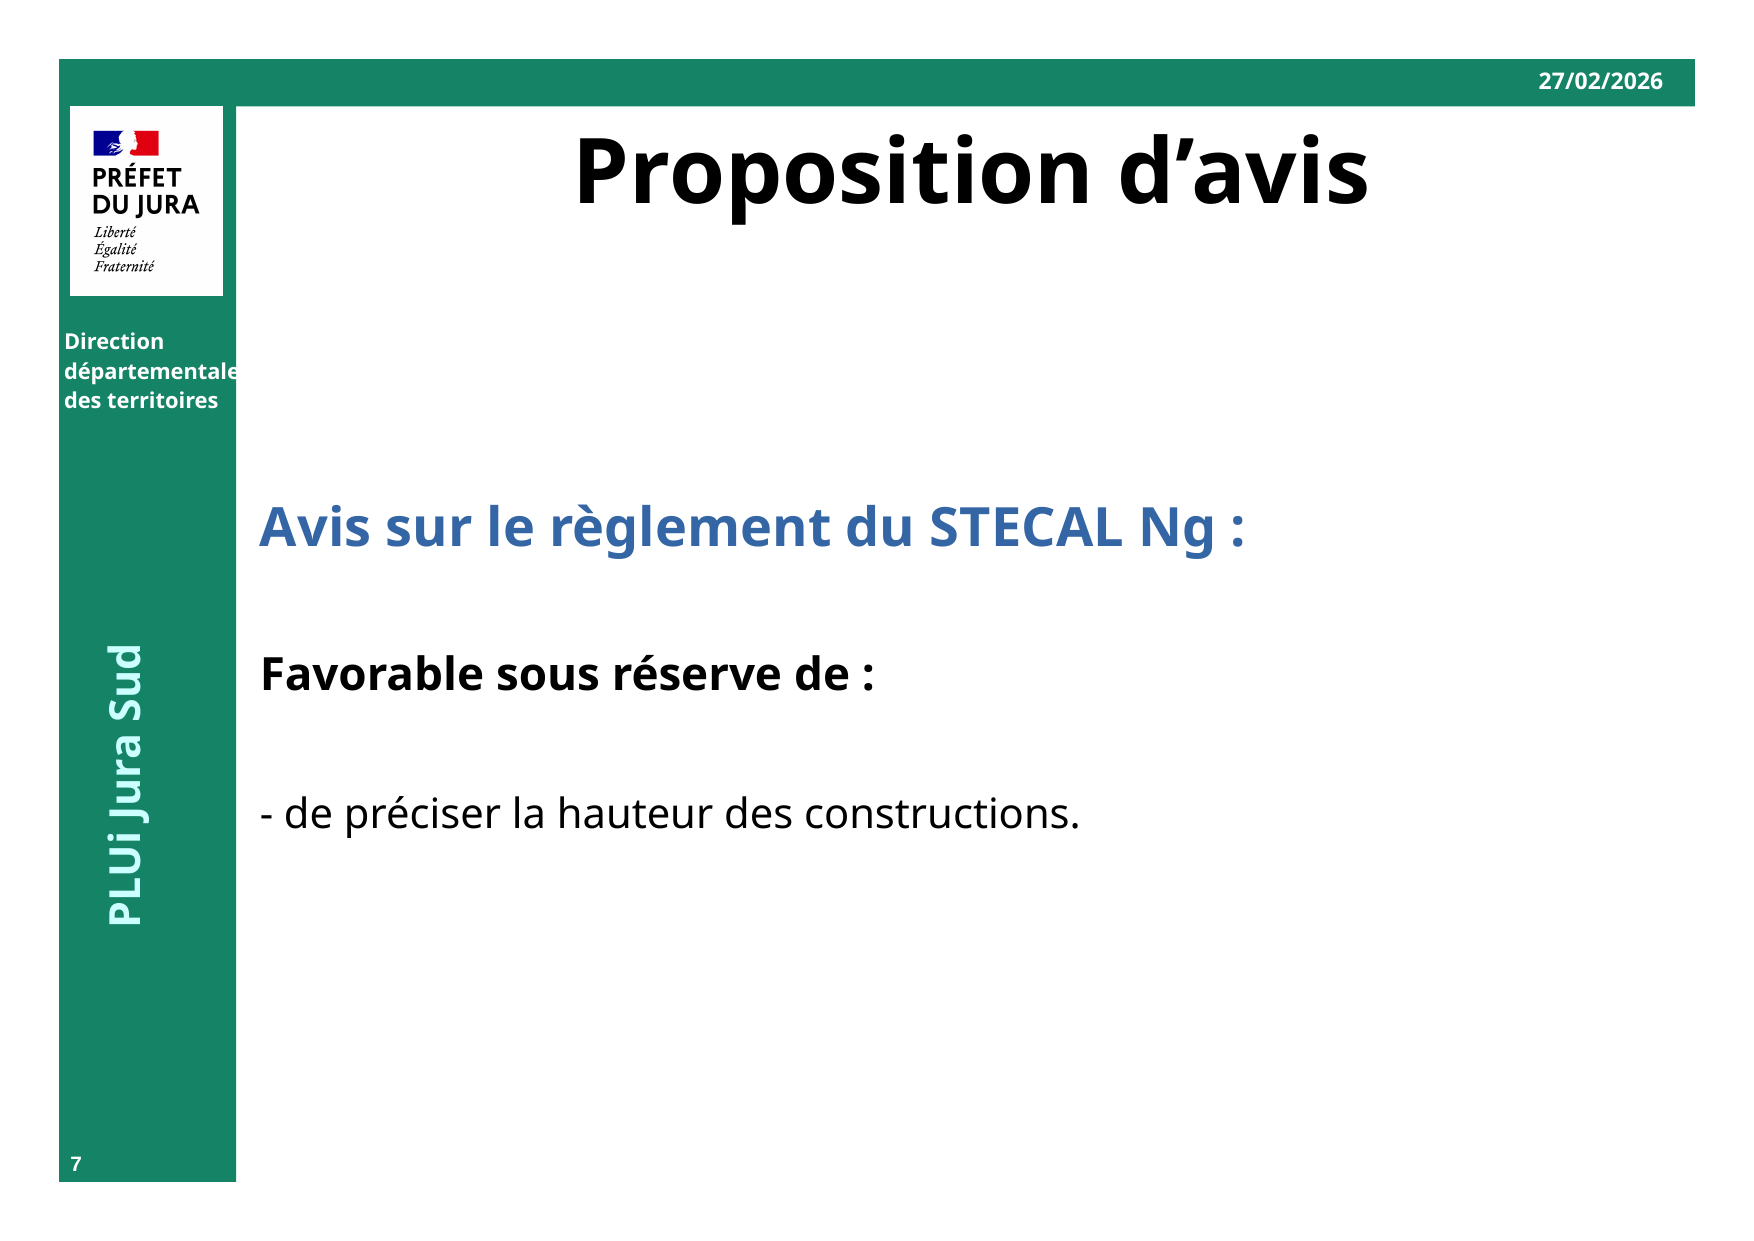

# Proposition d’avis
Avis sur le règlement du STECAL Ng :
Favorable sous réserve de :
- de préciser la hauteur des constructions.